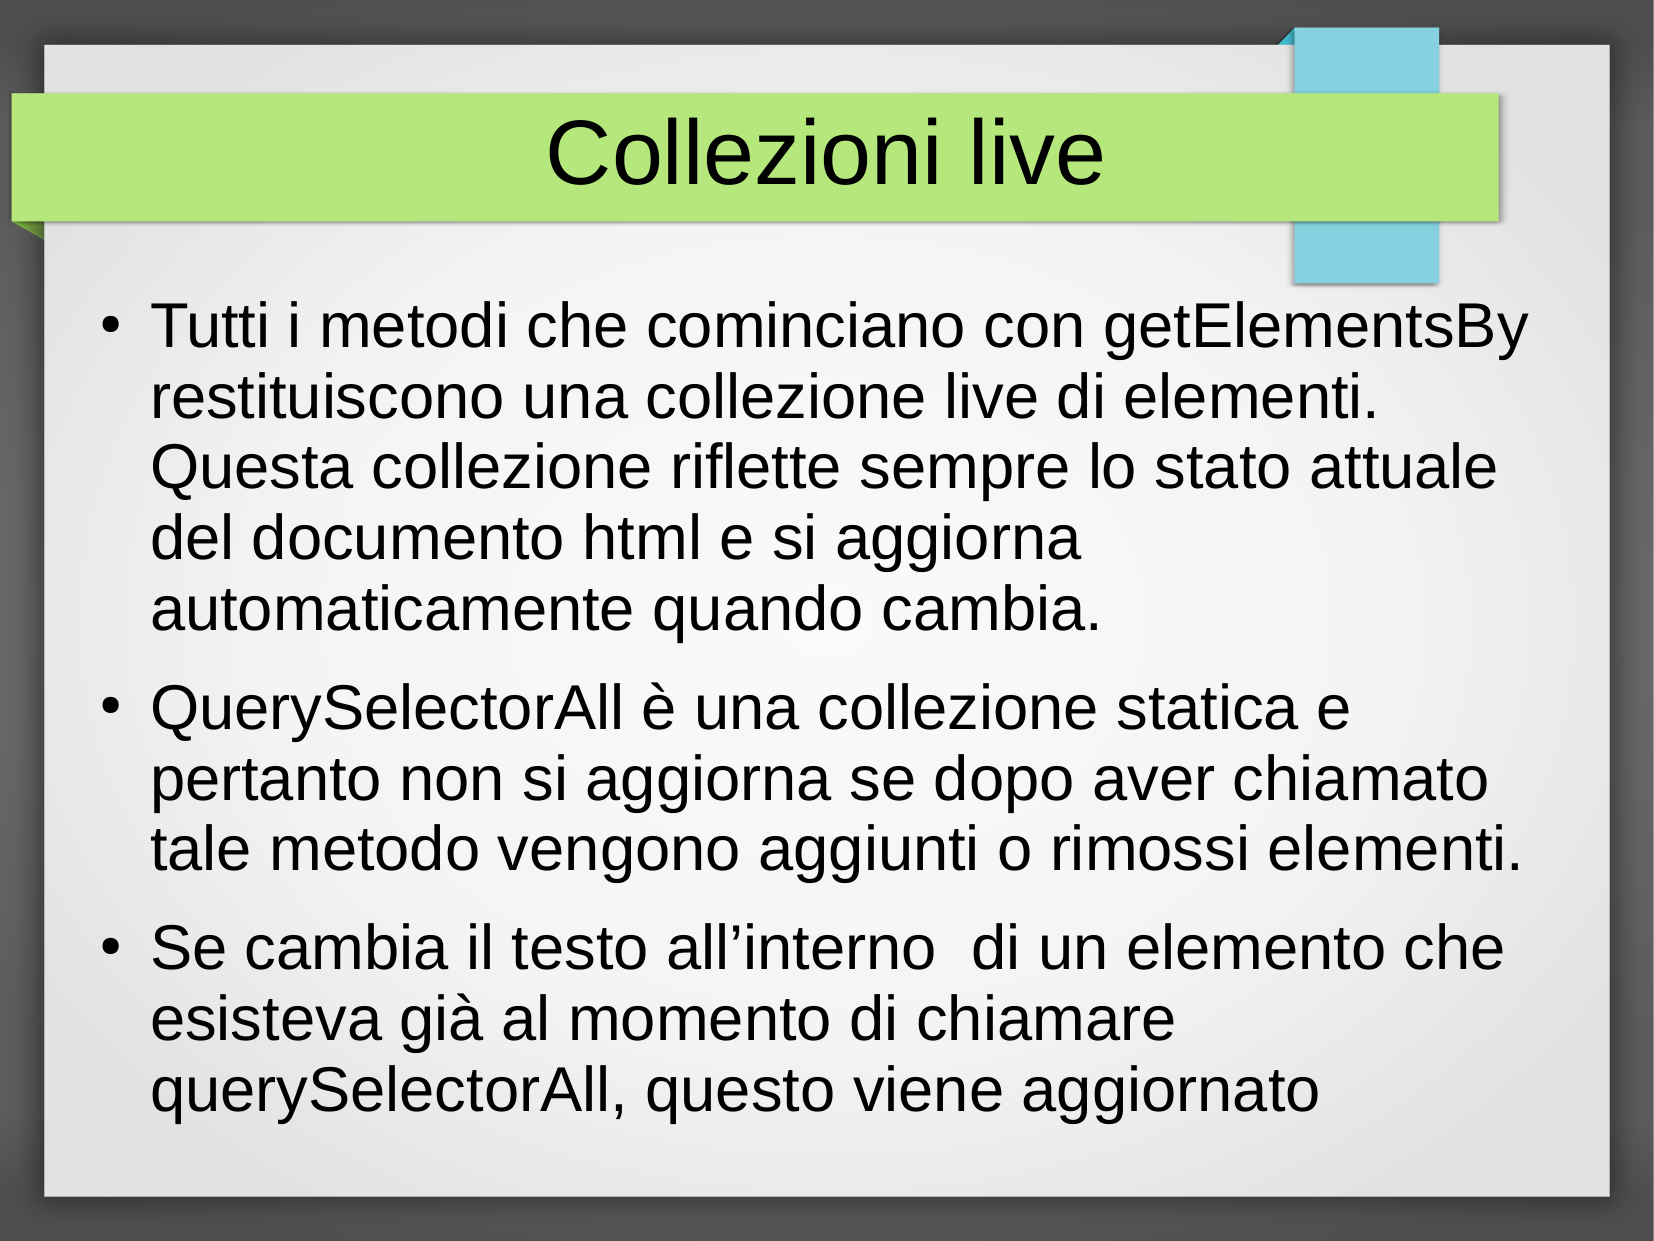

# Collezioni live
Tutti i metodi che cominciano con getElementsBy restituiscono una collezione live di elementi. Questa collezione riflette sempre lo stato attuale del documento html e si aggiorna automaticamente quando cambia.
QuerySelectorAll è una collezione statica e pertanto non si aggiorna se dopo aver chiamato tale metodo vengono aggiunti o rimossi elementi.
Se cambia il testo all’interno di un elemento che esisteva già al momento di chiamare querySelectorAll, questo viene aggiornato